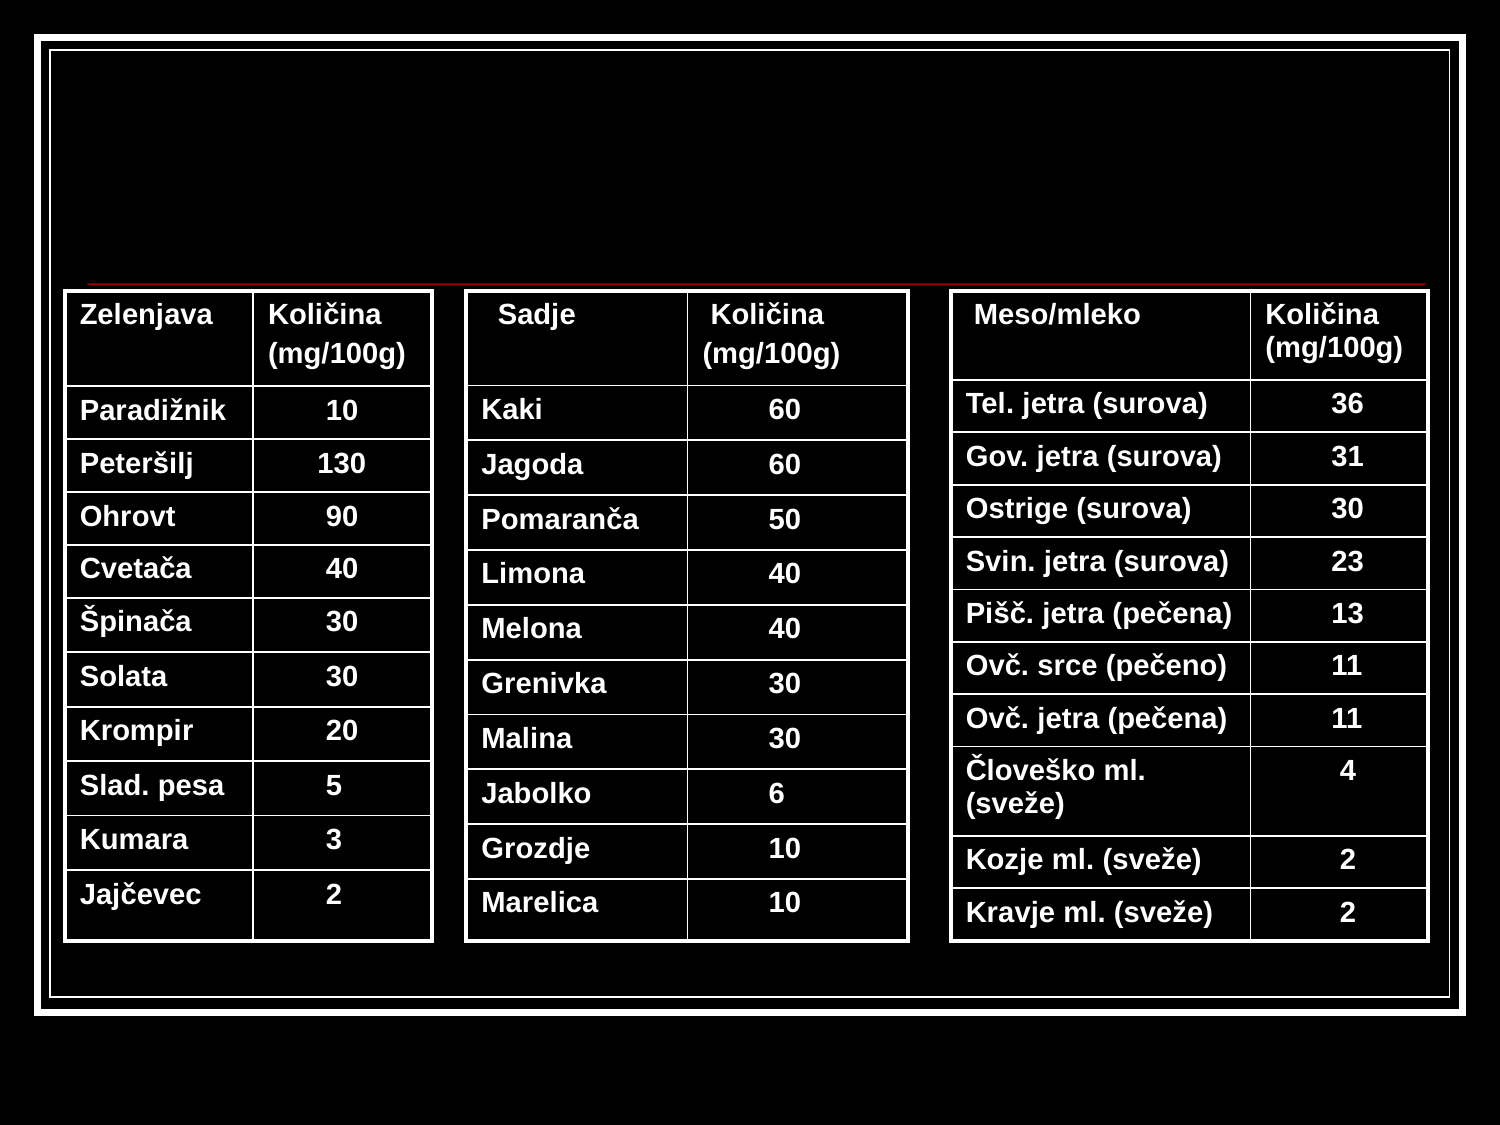

| Zelenjava | Količina (mg/100g) |
| --- | --- |
| Paradižnik | 10 |
| Peteršilj | 130 |
| Ohrovt | 90 |
| Cvetača | 40 |
| Špinača | 30 |
| Solata | 30 |
| Krompir | 20 |
| Slad. pesa | 5 |
| Kumara | 3 |
| Jajčevec | 2 |
| Sadje | Količina (mg/100g) |
| --- | --- |
| Kaki | 60 |
| Jagoda | 60 |
| Pomaranča | 50 |
| Limona | 40 |
| Melona | 40 |
| Grenivka | 30 |
| Malina | 30 |
| Jabolko | 6 |
| Grozdje | 10 |
| Marelica | 10 |
| Meso/mleko | Količina (mg/100g) |
| --- | --- |
| Tel. jetra (surova) | 36 |
| Gov. jetra (surova) | 31 |
| Ostrige (surova) | 30 |
| Svin. jetra (surova) | 23 |
| Pišč. jetra (pečena) | 13 |
| Ovč. srce (pečeno) | 11 |
| Ovč. jetra (pečena) | 11 |
| Človeško ml. (sveže) | 4 |
| Kozje ml. (sveže) | 2 |
| Kravje ml. (sveže) | 2 |